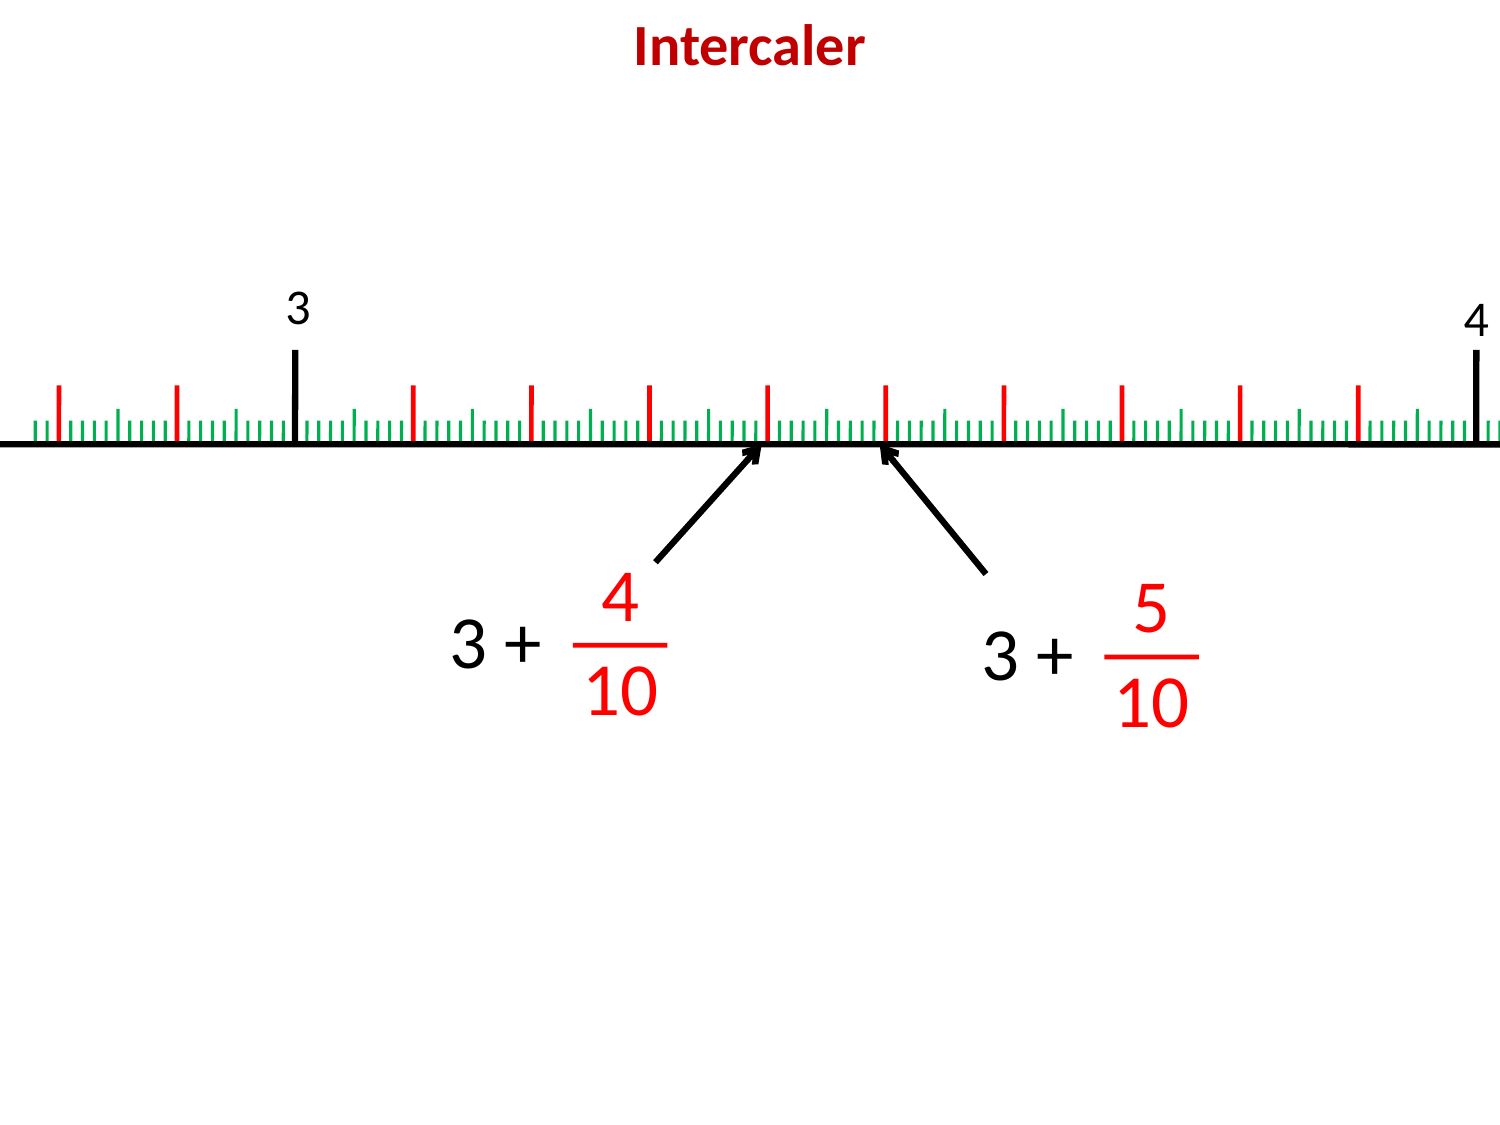

Intercaler
3
4
4
3 +
10
5
3 +
10